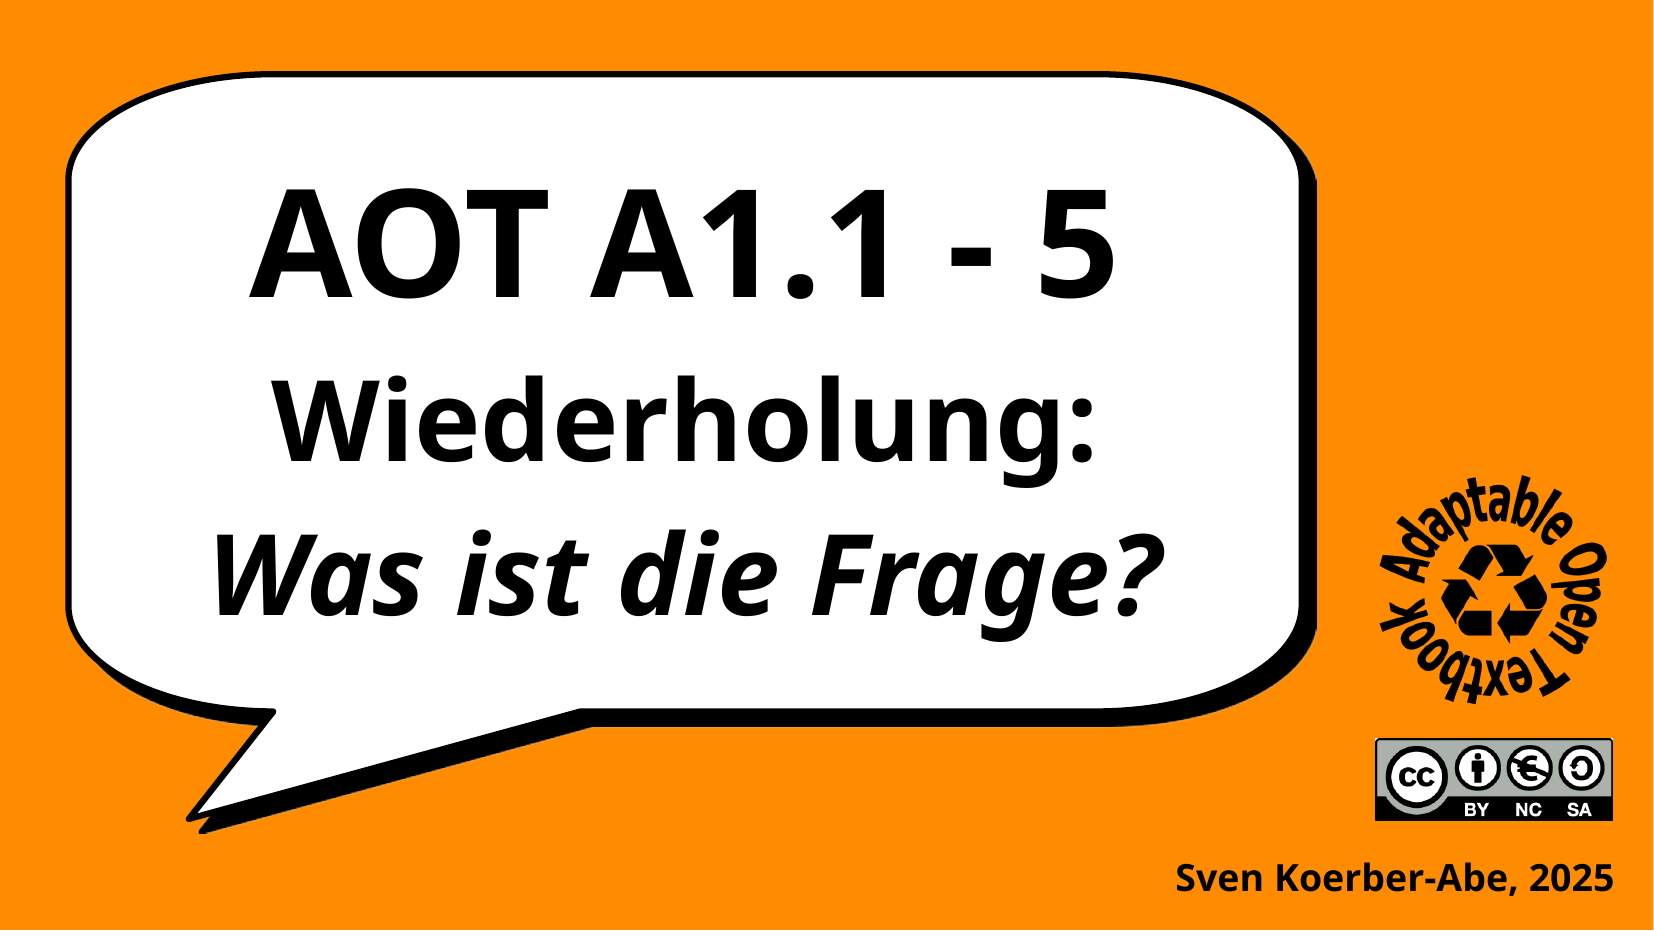

AOT A1.1 - 5
Wiederholung:
Was ist die Frage?
Sven Koerber-Abe, 2025